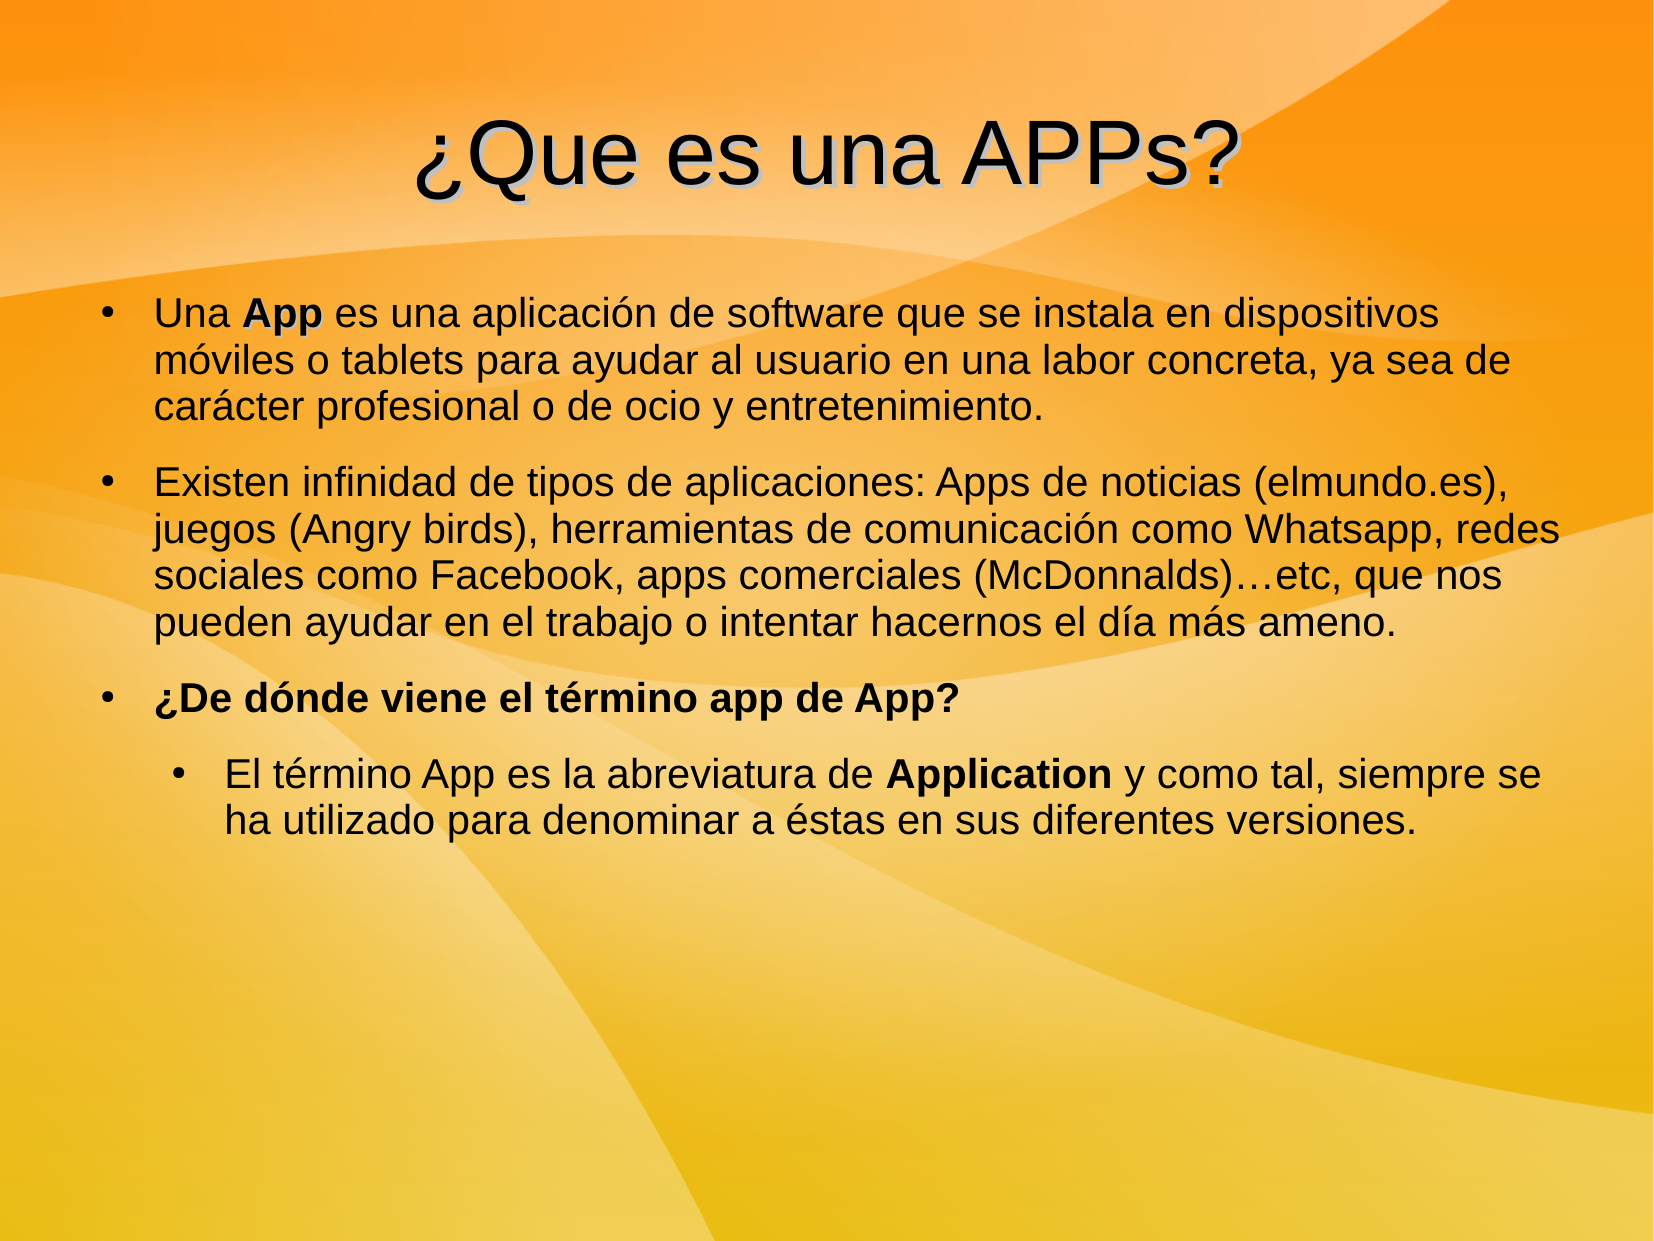

# ¿Que es una APPs?
Una App es una aplicación de software que se instala en dispositivos móviles o tablets para ayudar al usuario en una labor concreta, ya sea de carácter profesional o de ocio y entretenimiento.
Existen infinidad de tipos de aplicaciones: Apps de noticias (elmundo.es), juegos (Angry birds), herramientas de comunicación como Whatsapp, redes sociales como Facebook, apps comerciales (McDonnalds)…etc, que nos pueden ayudar en el trabajo o intentar hacernos el día más ameno.
¿De dónde viene el término app de App?
El término App es la abreviatura de Application y como tal, siempre se ha utilizado para denominar a éstas en sus diferentes versiones.